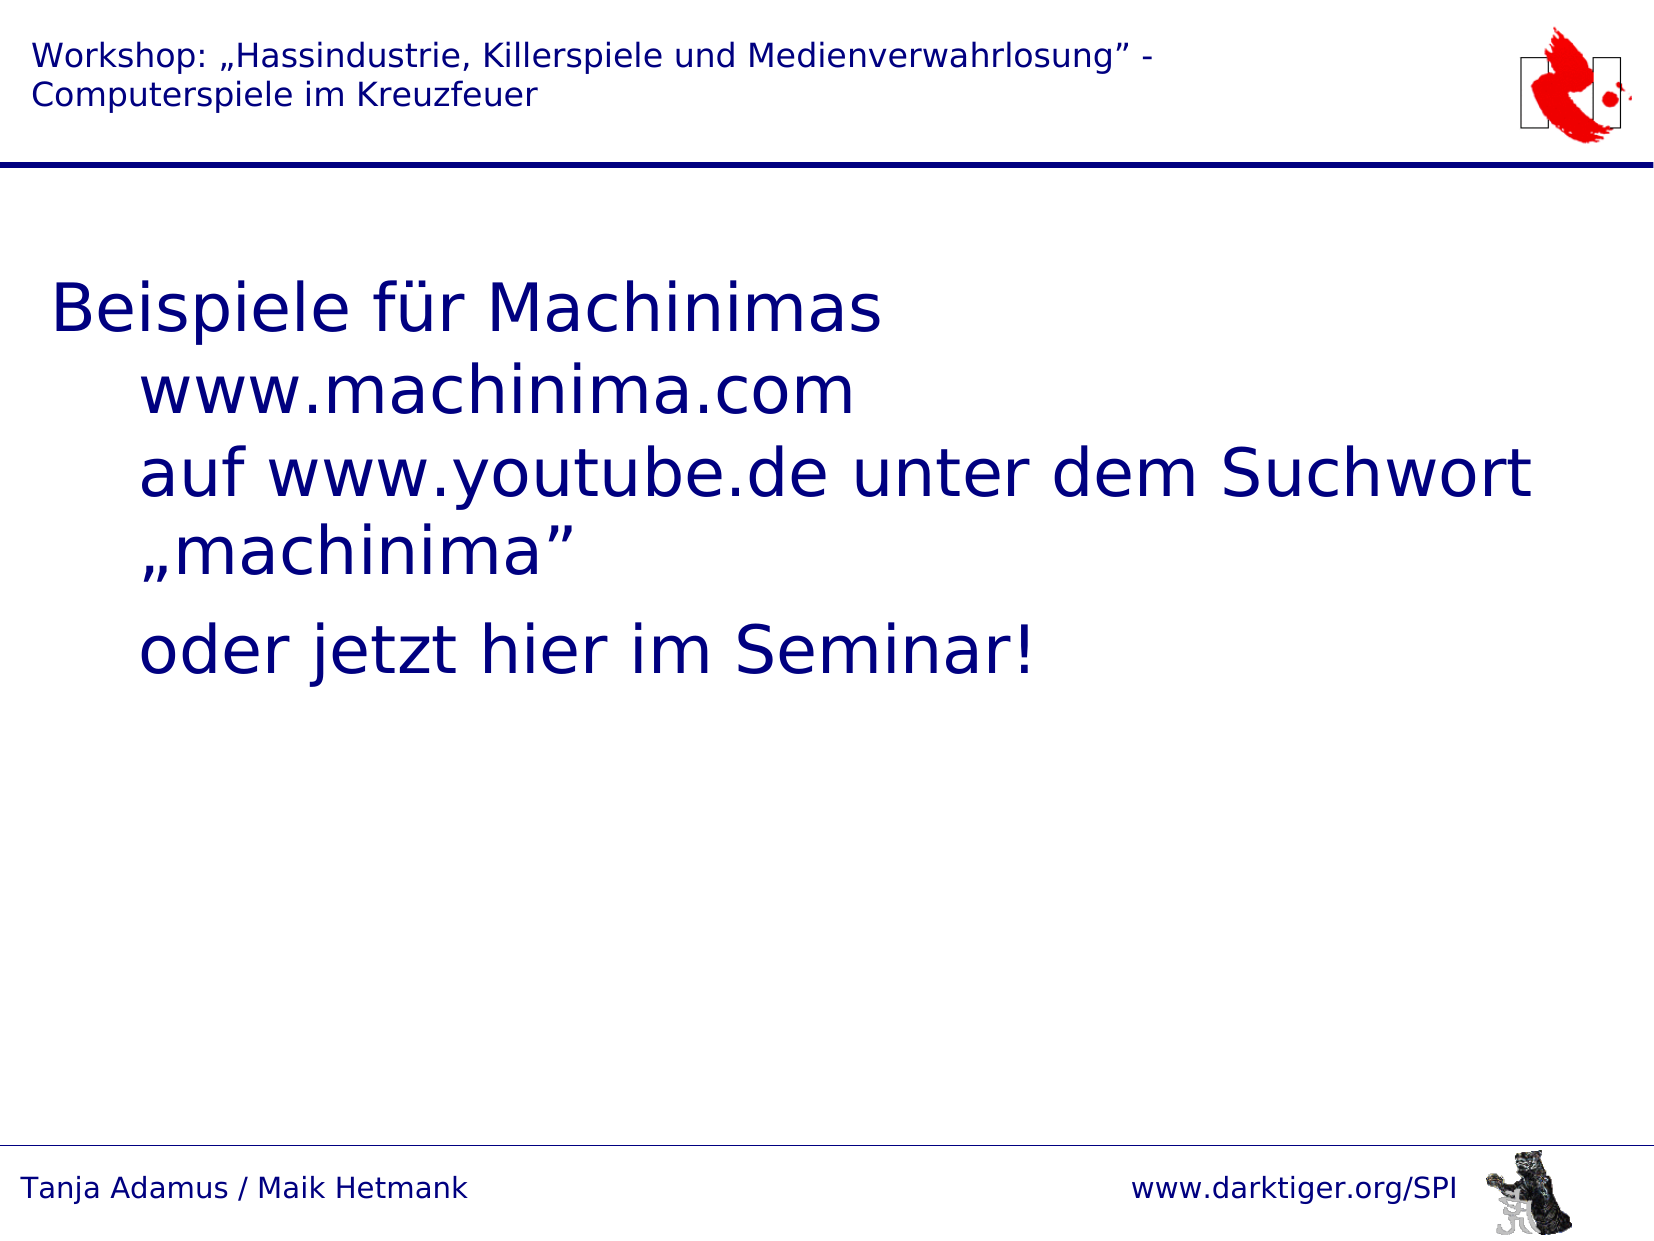

Workshop: „Hassindustrie, Killerspiele und Medienverwahrlosung” - Computerspiele im Kreuzfeuer
Beispiele für Machinimas
www.machinima.com
auf www.youtube.de unter dem Suchwort „machinima”
oder jetzt hier im Seminar!